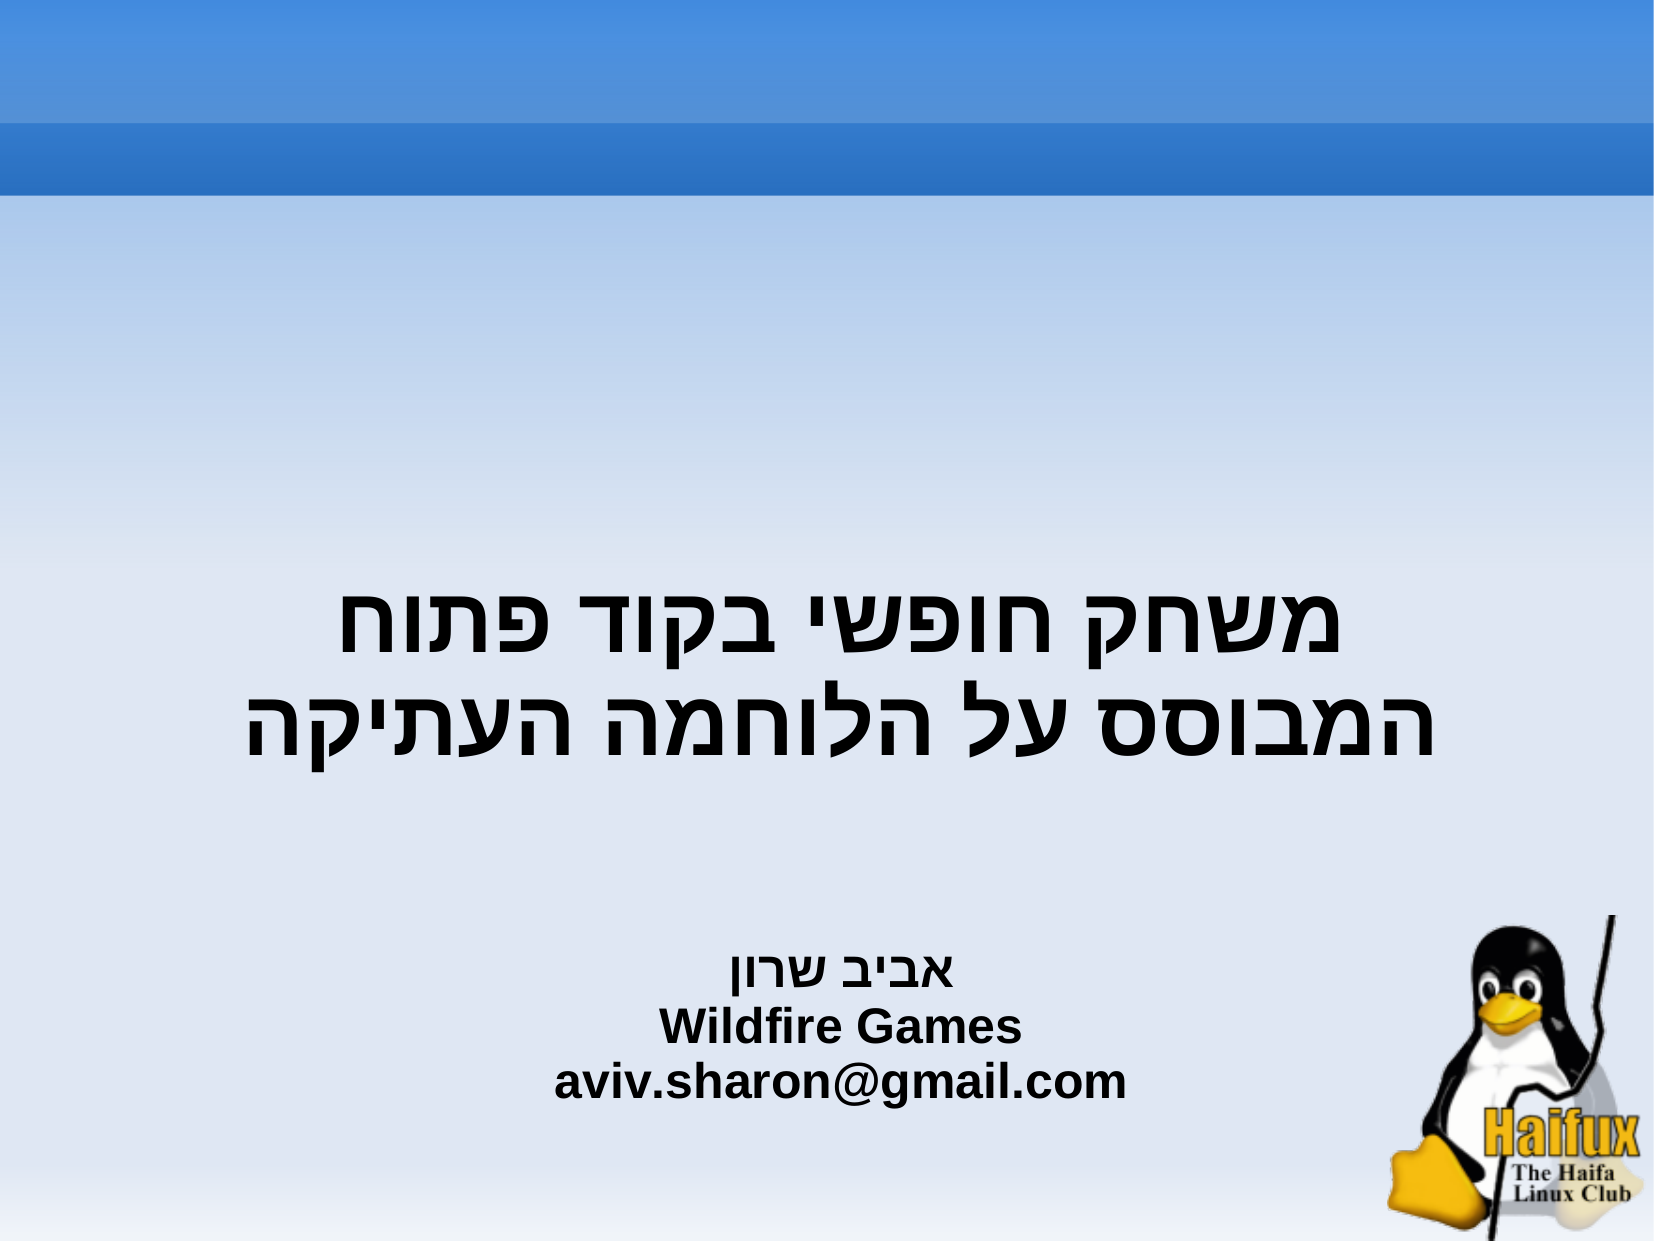

משחק חופשי בקוד פתוח
המבוסס על הלוחמה העתיקה
אביב שרון
Wildfire Games
aviv.sharon@gmail.com